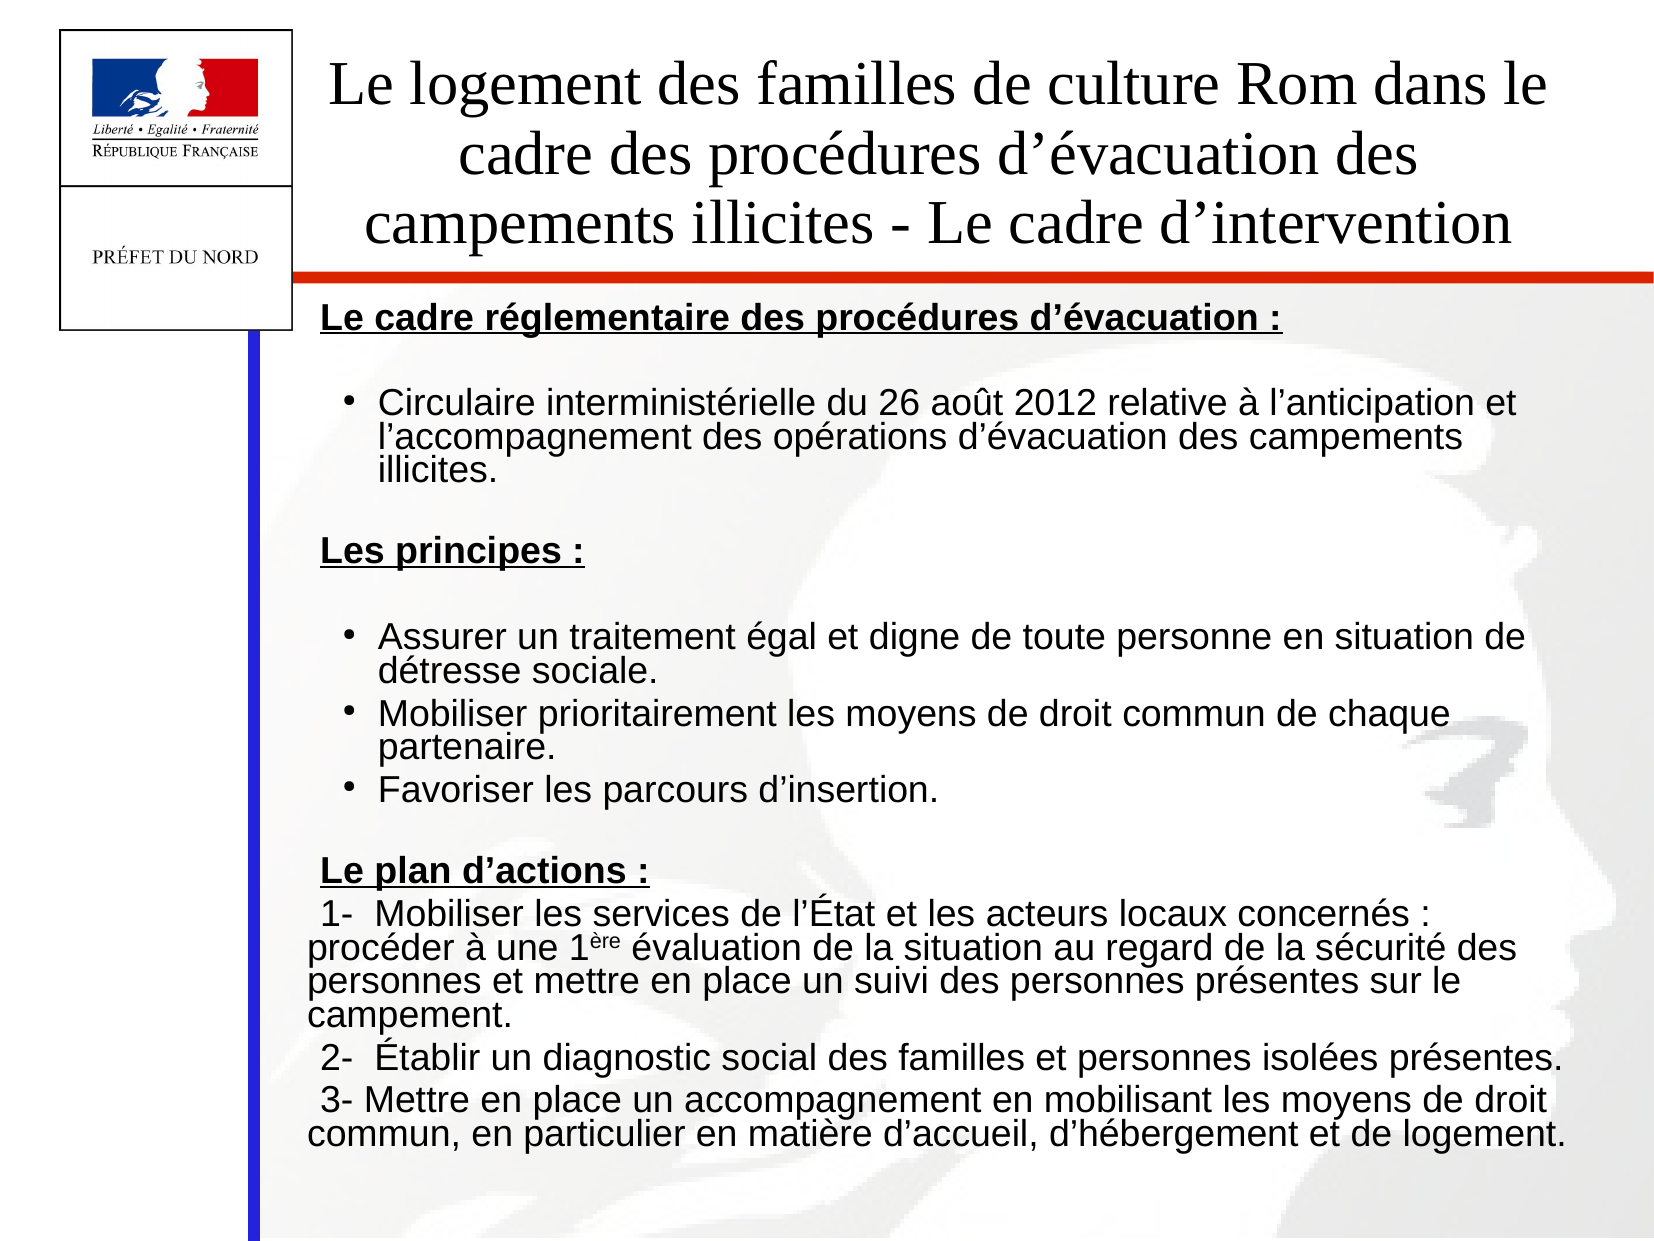

# Le logement des familles de culture Rom dans le cadre des procédures d’évacuation des campements illicites - Le cadre d’intervention
Le cadre réglementaire des procédures d’évacuation :
Circulaire interministérielle du 26 août 2012 relative à l’anticipation et l’accompagnement des opérations d’évacuation des campements illicites.
Les principes :
Assurer un traitement égal et digne de toute personne en situation de détresse sociale.
Mobiliser prioritairement les moyens de droit commun de chaque partenaire.
Favoriser les parcours d’insertion.
Le plan d’actions :
1- Mobiliser les services de l’État et les acteurs locaux concernés : procéder à une 1ère évaluation de la situation au regard de la sécurité des personnes et mettre en place un suivi des personnes présentes sur le campement.
2- Établir un diagnostic social des familles et personnes isolées présentes.
3- Mettre en place un accompagnement en mobilisant les moyens de droit commun, en particulier en matière d’accueil, d’hébergement et de logement.